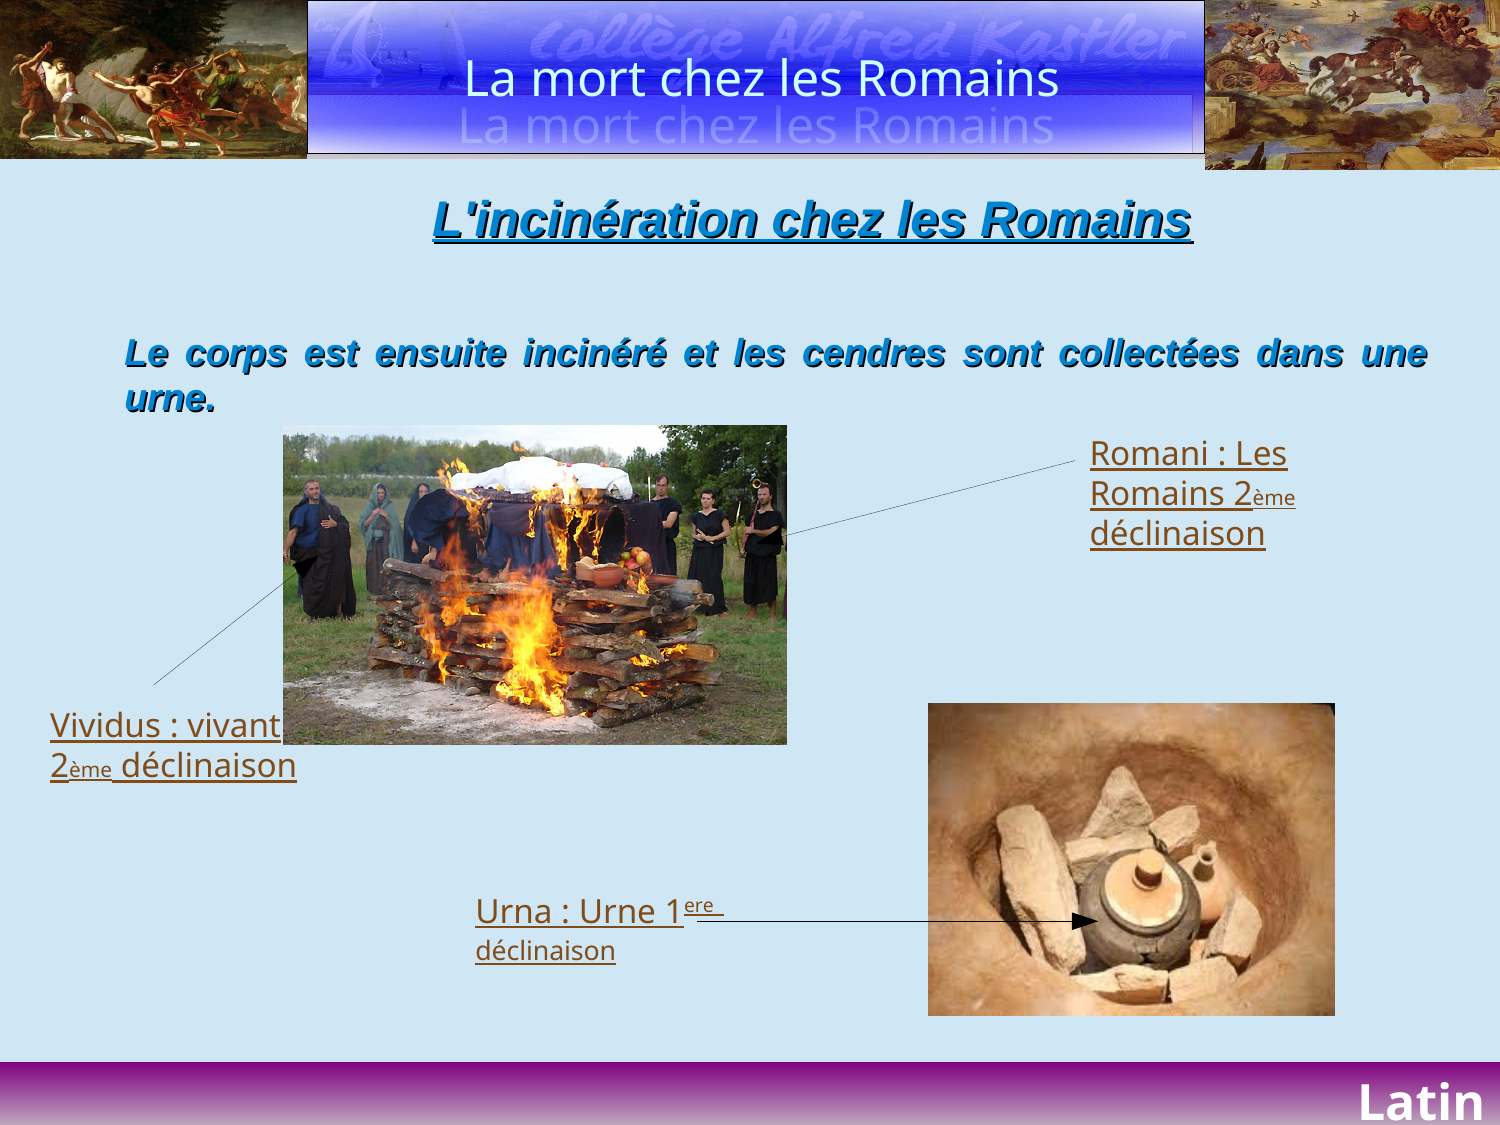

La mort chez les Romains
La mort chez les Romains
 La mort chez les Romains
L'incinération chez les Romains
Le corps est ensuite incinéré et les cendres sont collectées dans une urne.
Romani : Les Romains 2ème déclinaison
Vividus : vivant 2ème déclinaison
Urna : Urne 1ere déclinaison